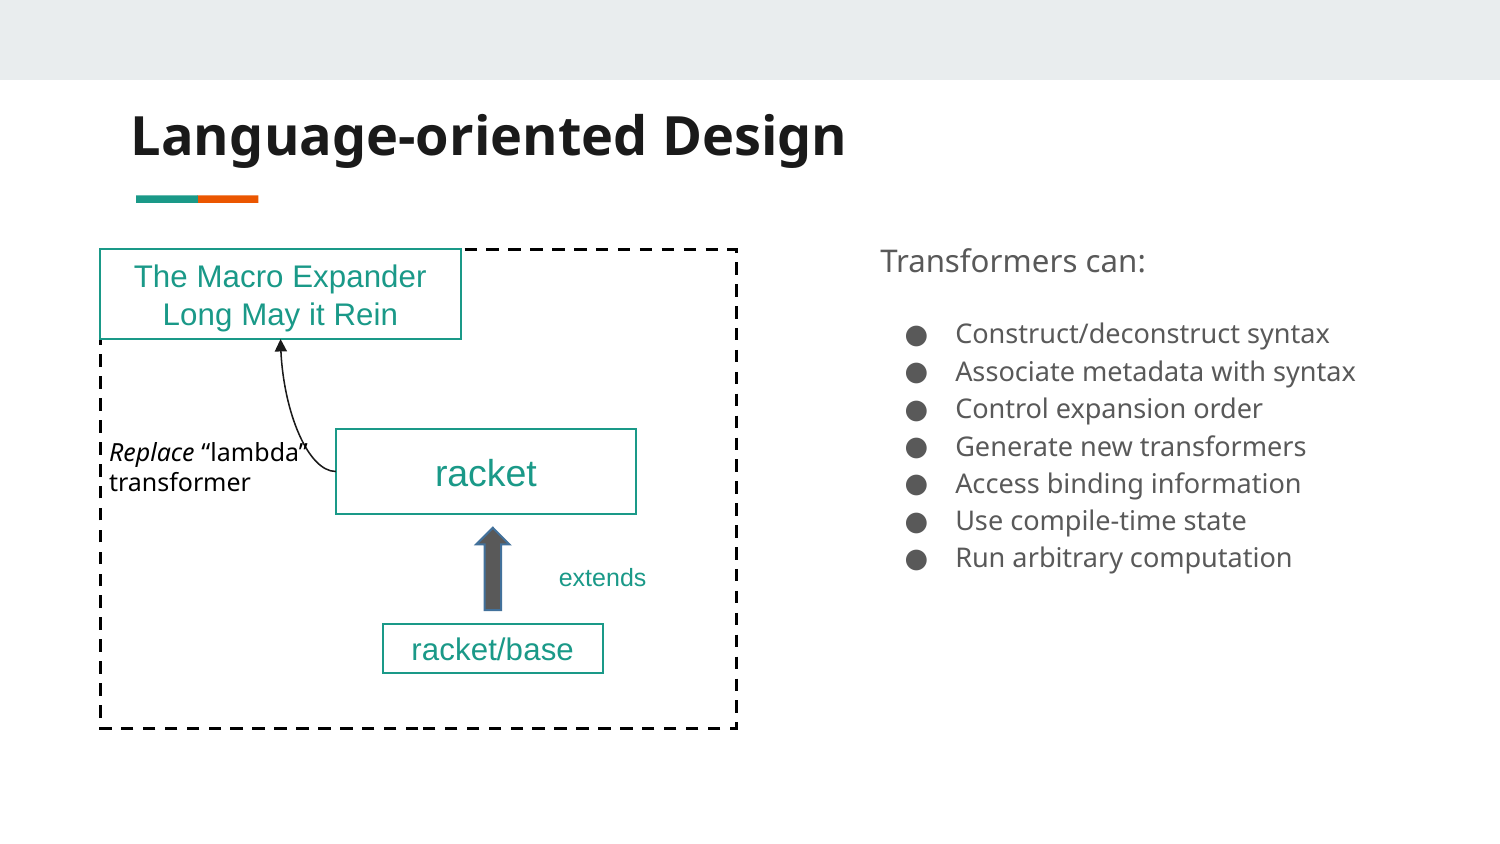

# Language-oriented Design
Transformers can:
Construct/deconstruct syntax
Associate metadata with syntax
Control expansion order
Generate new transformers
Access binding information
Use compile-time state
Run arbitrary computation
The Macro Expander Long May it Rein
Replace “lambda” transformer
racket
extends
racket/base